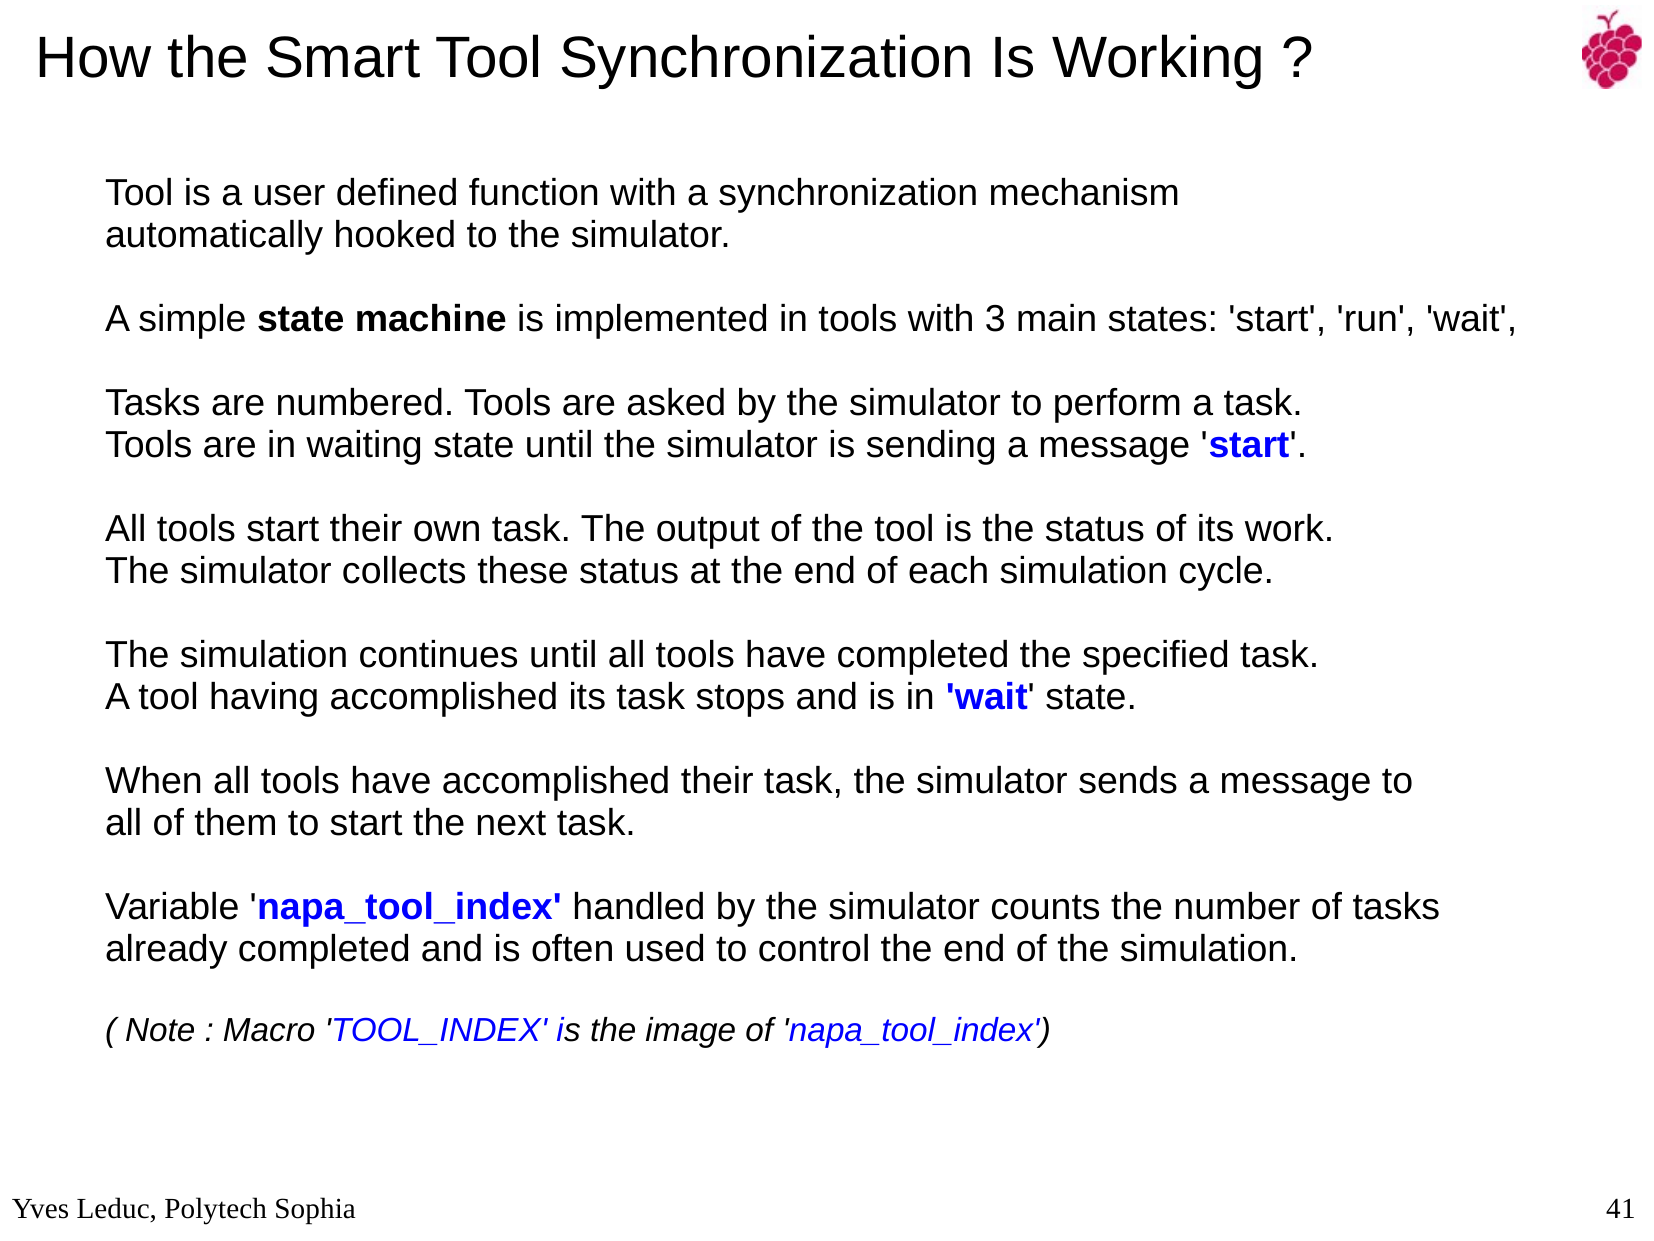

How the Smart Tool Synchronization Is Working ?
Tool is a user defined function with a synchronization mechanism
automatically hooked to the simulator.
A simple state machine is implemented in tools with 3 main states: 'start', 'run', 'wait',
Tasks are numbered. Tools are asked by the simulator to perform a task.
Tools are in waiting state until the simulator is sending a message 'start'.
All tools start their own task. The output of the tool is the status of its work.
The simulator collects these status at the end of each simulation cycle.
The simulation continues until all tools have completed the specified task.
A tool having accomplished its task stops and is in 'wait' state.
When all tools have accomplished their task, the simulator sends a message to
all of them to start the next task.
Variable 'napa_tool_index' handled by the simulator counts the number of tasks
already completed and is often used to control the end of the simulation.
( Note : Macro 'TOOL_INDEX' is the image of 'napa_tool_index')
Yves Leduc, Polytech Sophia
41